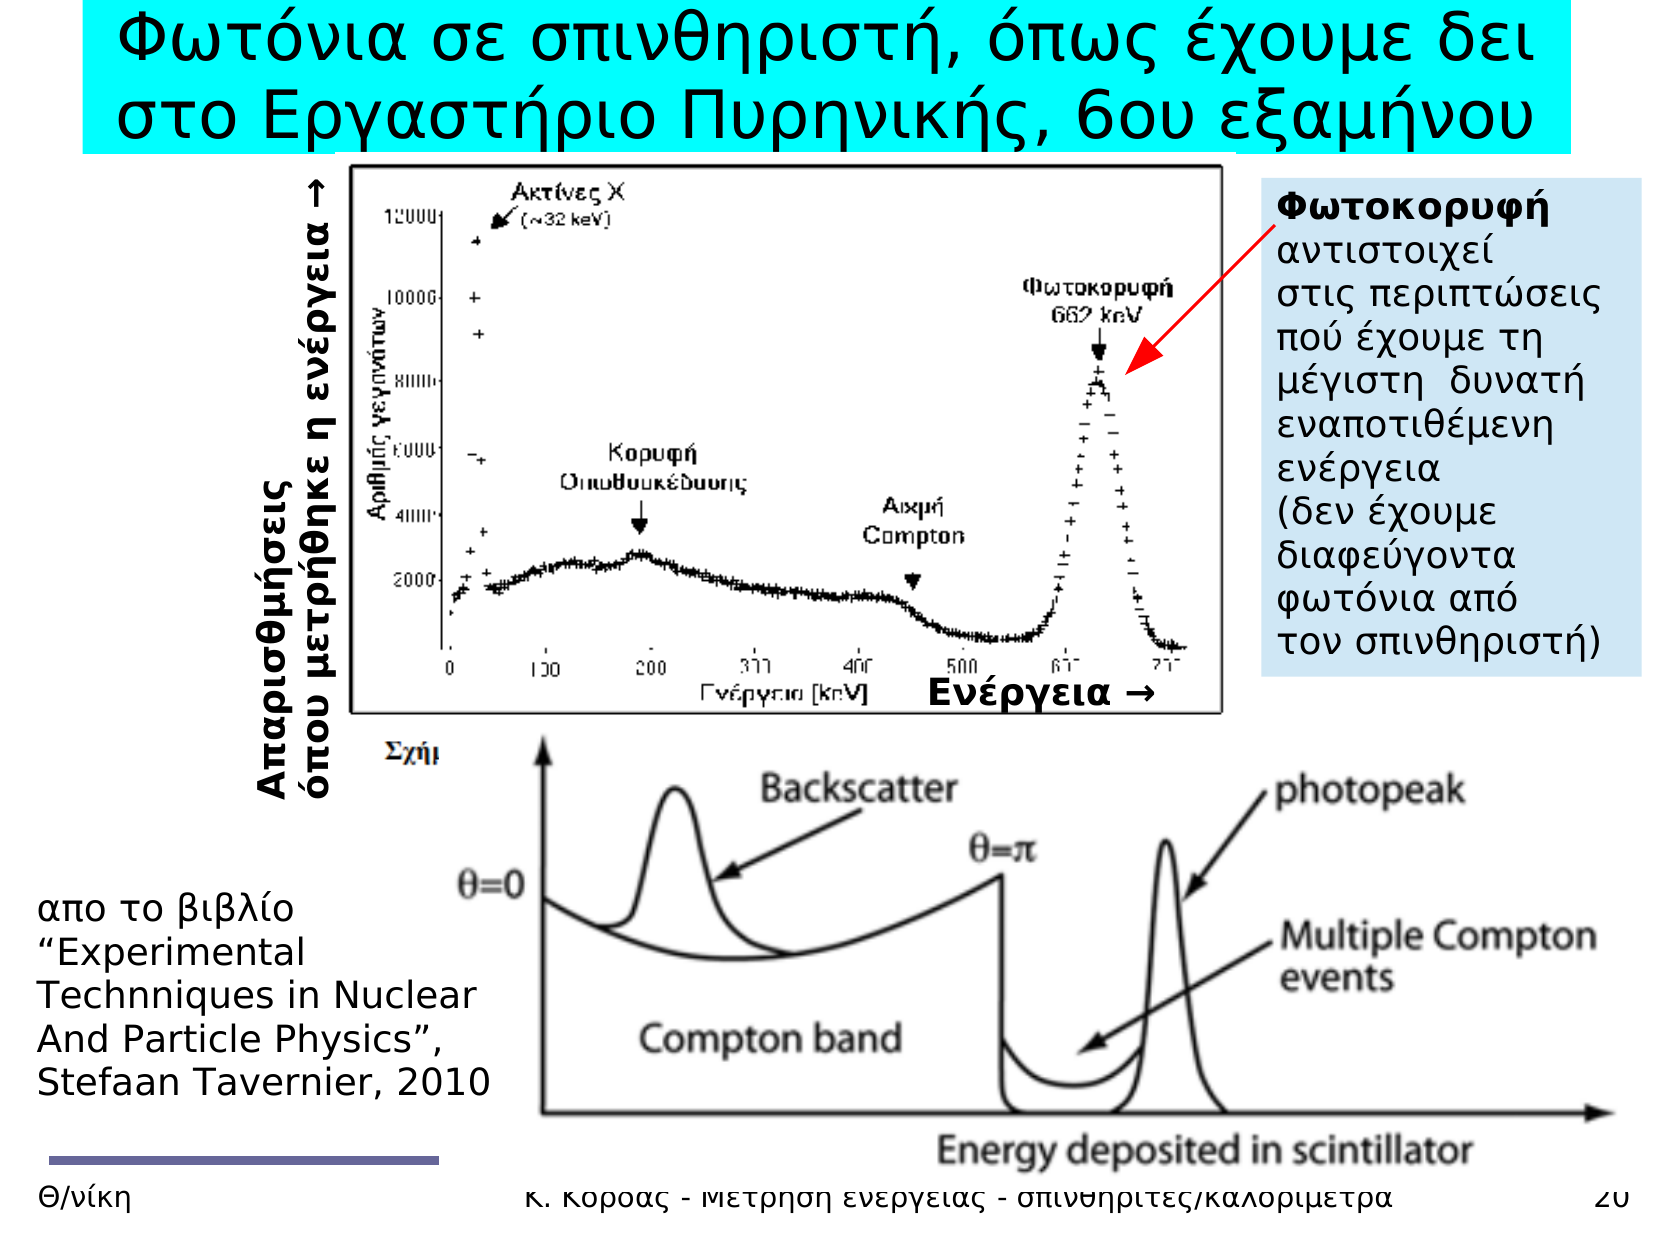

# Φωτόνια σε σπινθηριστή, όπως έχουμε δει στο Εργαστήριο Πυρηνικής, 6ου εξαμήνου
Φωτοκορυφή
αντιστοιχεί
στις περιπτώσεις
πού έχουμε τη
μέγιστη δυνατή
εναποτιθέμενη
ενέργεια
(δεν έχουμε
διαφεύγοντα
φωτόνια από
τον σπινθηριστή)
Απαρισθμήσεις
όπου μετρήθηκε η ενέργεια →
Ενέργεια →
απο το βιβλίο
“Experimental
Technniques in Nuclear
And Particle Physics”,
Stefaan Tavernier, 2010
Θ/νίκη
Κ. Κορδάς - Μέτρηση ενέργειας - σπινθηριτές/καλορίμετρα
20